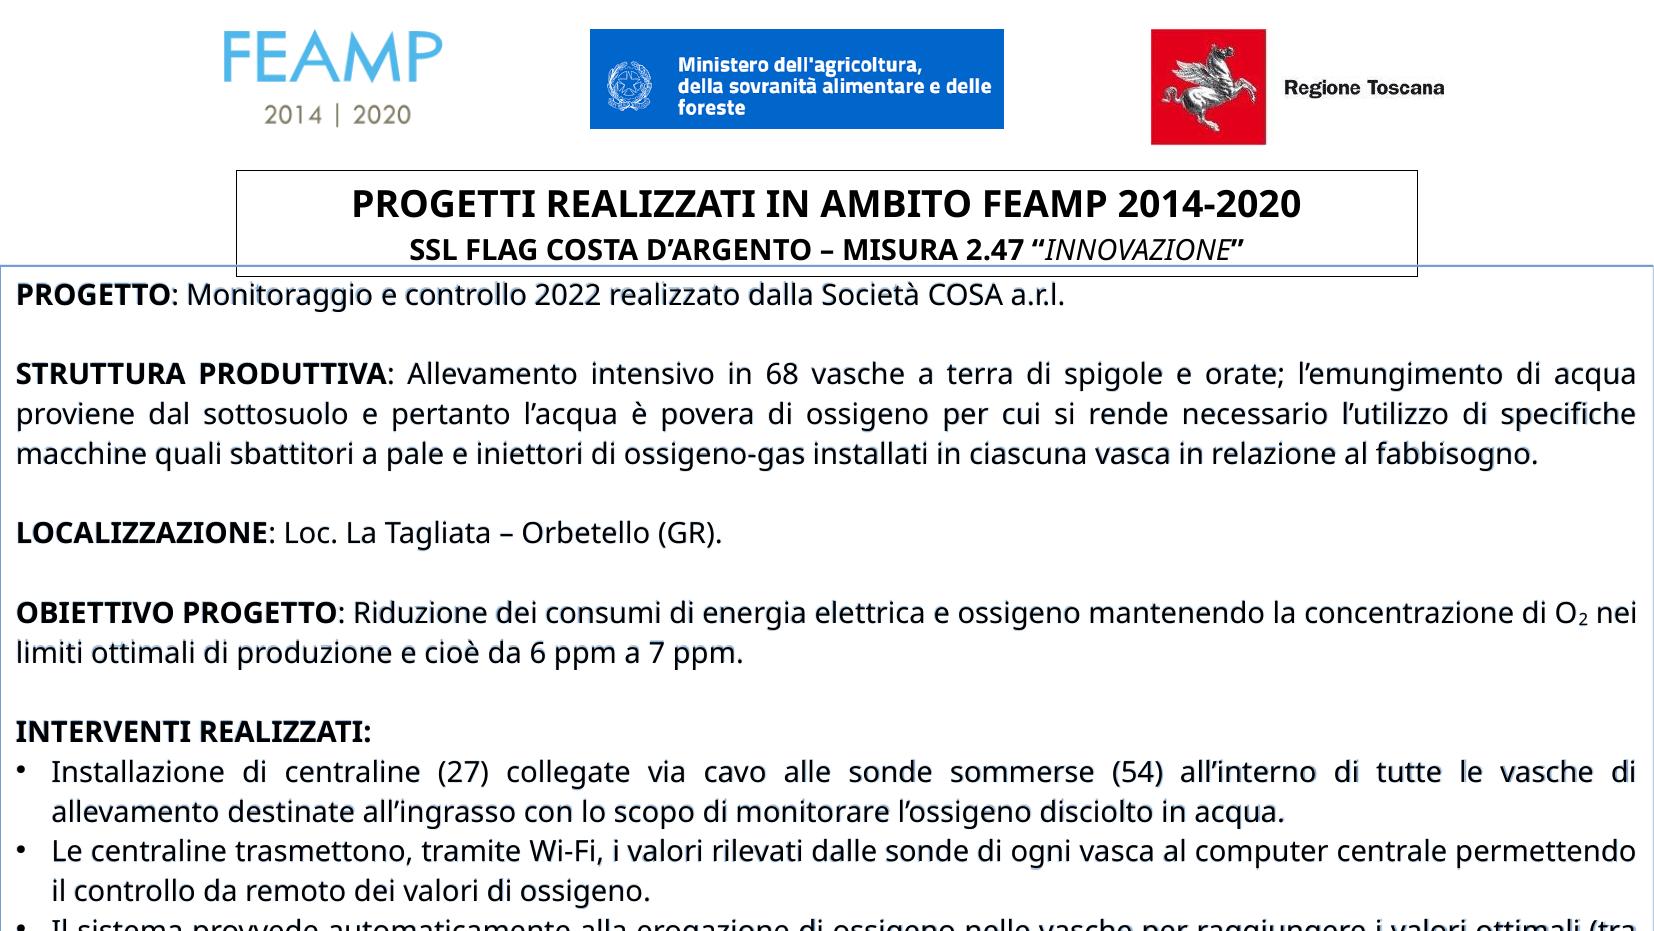

PROGETTI REALIZZATI IN AMBITO FEAMP 2014-2020
SSL FLAG COSTA D’ARGENTO – MISURA 2.47 “INNOVAZIONE”
PROGETTO: Monitoraggio e controllo 2022 realizzato dalla Società COSA a.r.l.
STRUTTURA PRODUTTIVA: Allevamento intensivo in 68 vasche a terra di spigole e orate; l’emungimento di acqua proviene dal sottosuolo e pertanto l’acqua è povera di ossigeno per cui si rende necessario l’utilizzo di specifiche macchine quali sbattitori a pale e iniettori di ossigeno-gas installati in ciascuna vasca in relazione al fabbisogno.
LOCALIZZAZIONE: Loc. La Tagliata – Orbetello (GR).
OBIETTIVO PROGETTO: Riduzione dei consumi di energia elettrica e ossigeno mantenendo la concentrazione di O2 nei limiti ottimali di produzione e cioè da 6 ppm a 7 ppm.
INTERVENTI REALIZZATI:
Installazione di centraline (27) collegate via cavo alle sonde sommerse (54) all’interno di tutte le vasche di allevamento destinate all’ingrasso con lo scopo di monitorare l’ossigeno disciolto in acqua.
Le centraline trasmettono, tramite Wi-Fi, i valori rilevati dalle sonde di ogni vasca al computer centrale permettendo il controllo da remoto dei valori di ossigeno.
Il sistema provvede automaticamente alla erogazione di ossigeno nelle vasche per raggiungere i valori ottimali (tra 6 e 7ppm) solo nel momento di effettivo bisogno.